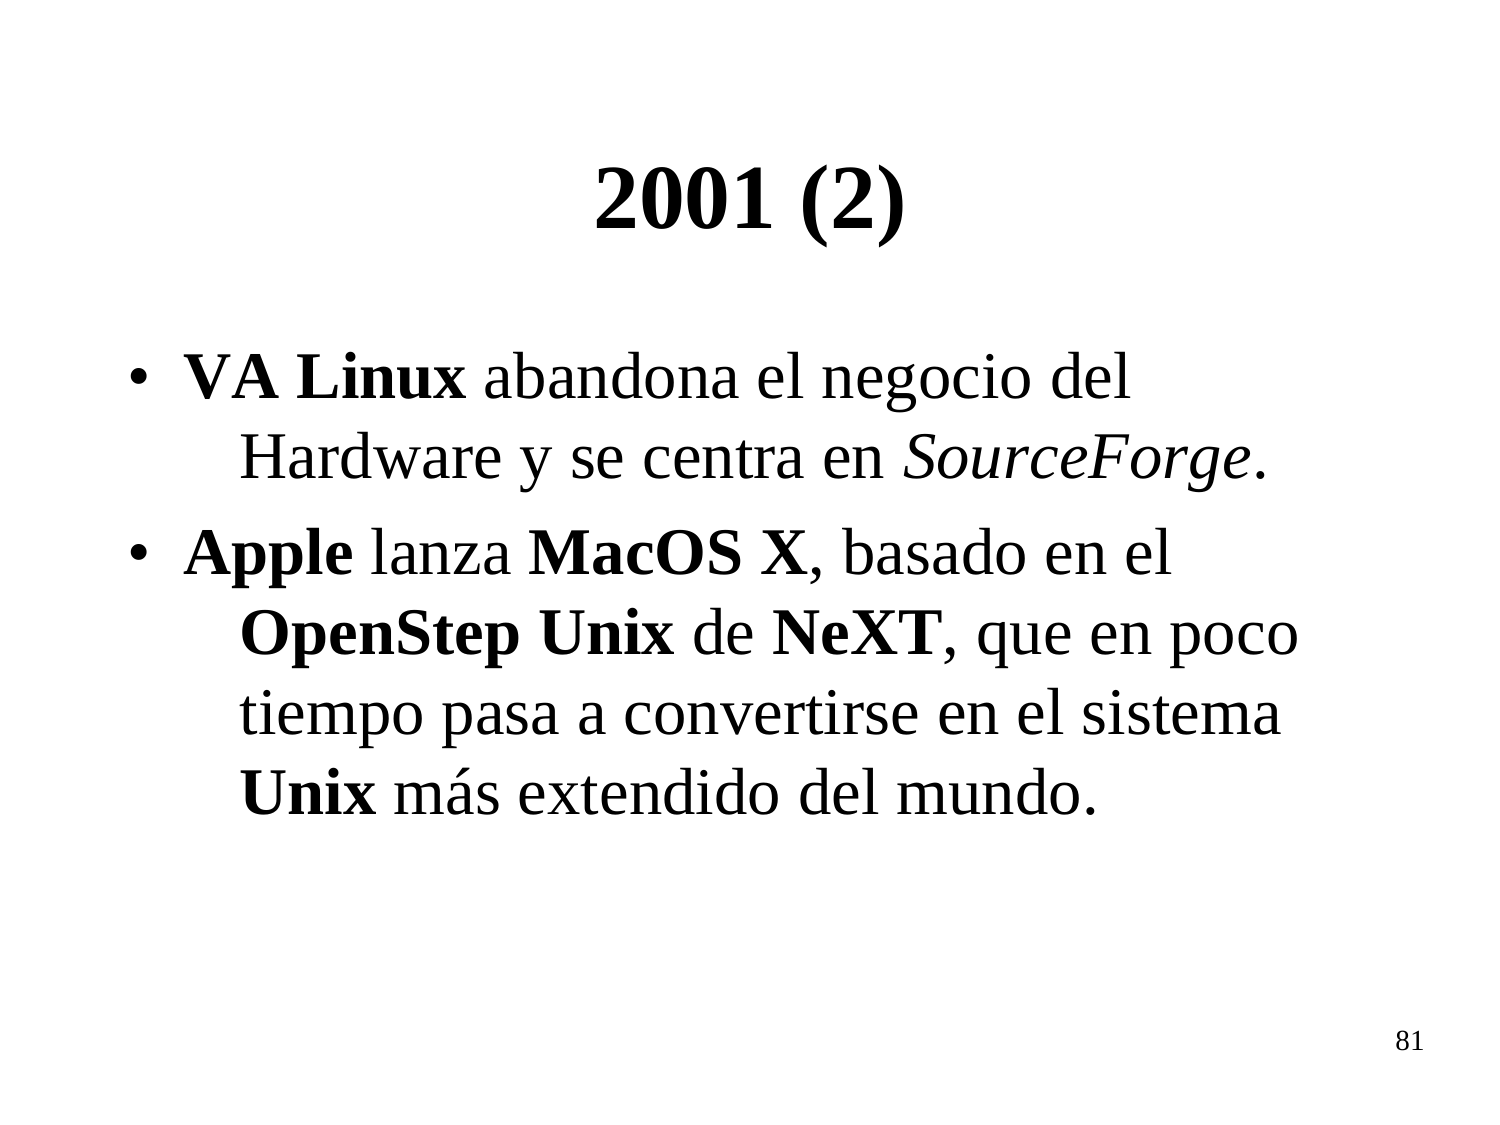

# 2001 (2)
VA Linux abandona el negocio del Hardware y se centra en SourceForge.
Apple lanza MacOS X, basado en el OpenStep Unix de NeXT, que en poco tiempo pasa a convertirse en el sistema Unix más extendido del mundo.
81